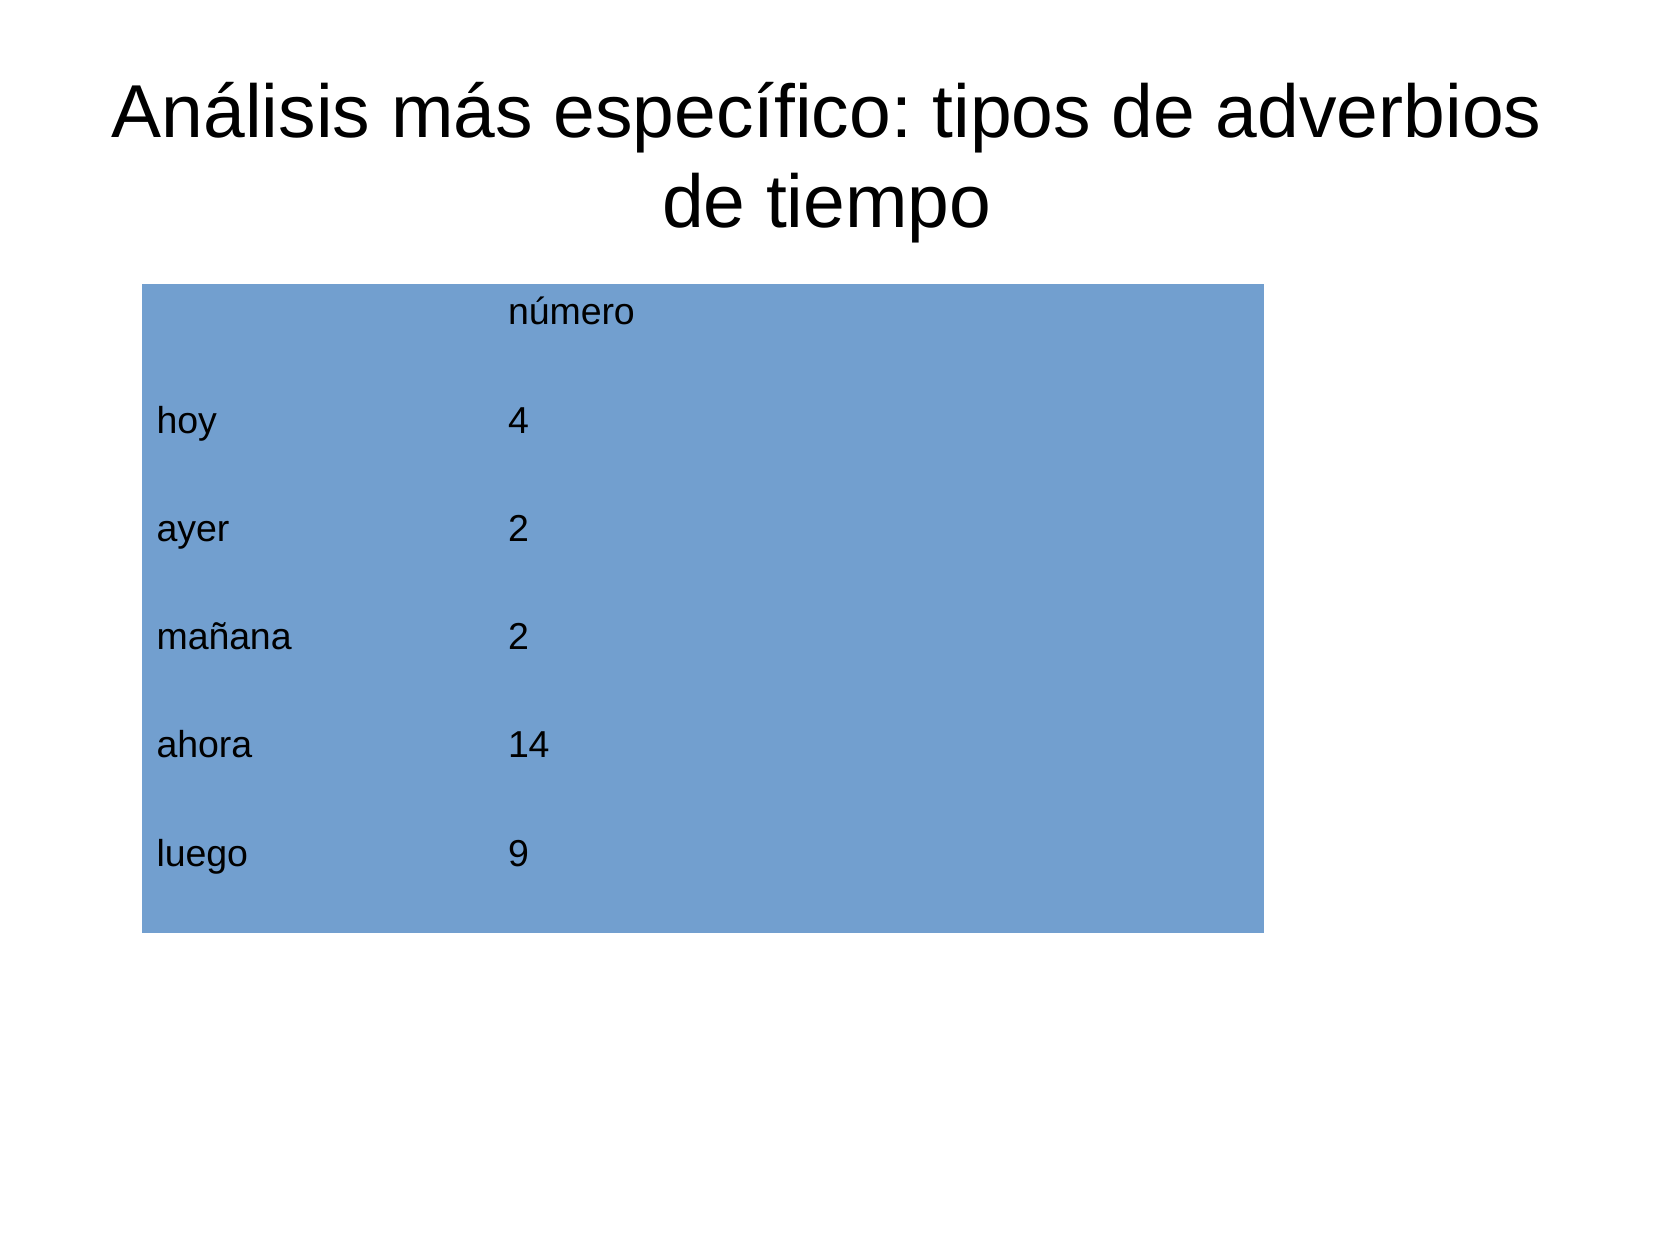

# Análisis más específico: tipos de adverbios de tiempo
| | número |
| --- | --- |
| hoy | 4 |
| ayer | 2 |
| mañana | 2 |
| ahora | 14 |
| luego | 9 |